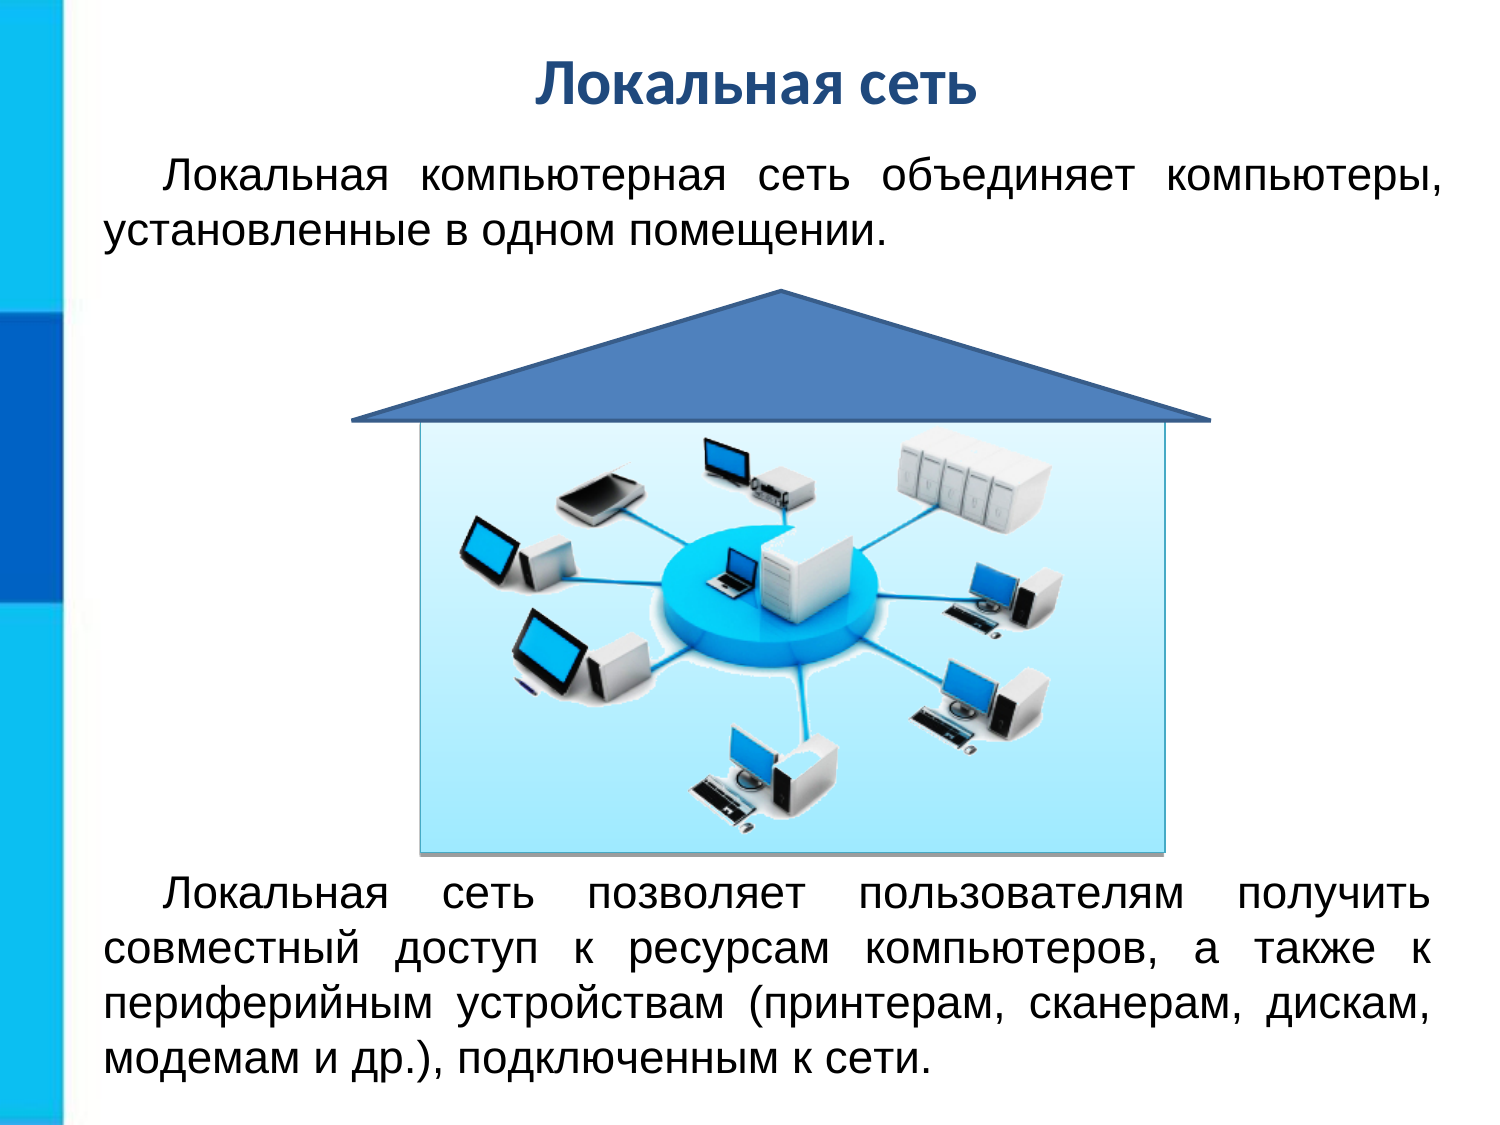

Локальная сеть
Локальная компьютерная сеть объединяет компьютеры, установленные в одном помещении.
Локальная сеть позволяет пользователям получить совместный доступ к ресурсам компьютеров, а также к периферийным устройствам (принтерам, сканерам, дискам, модемам и др.), подключенным к сети.